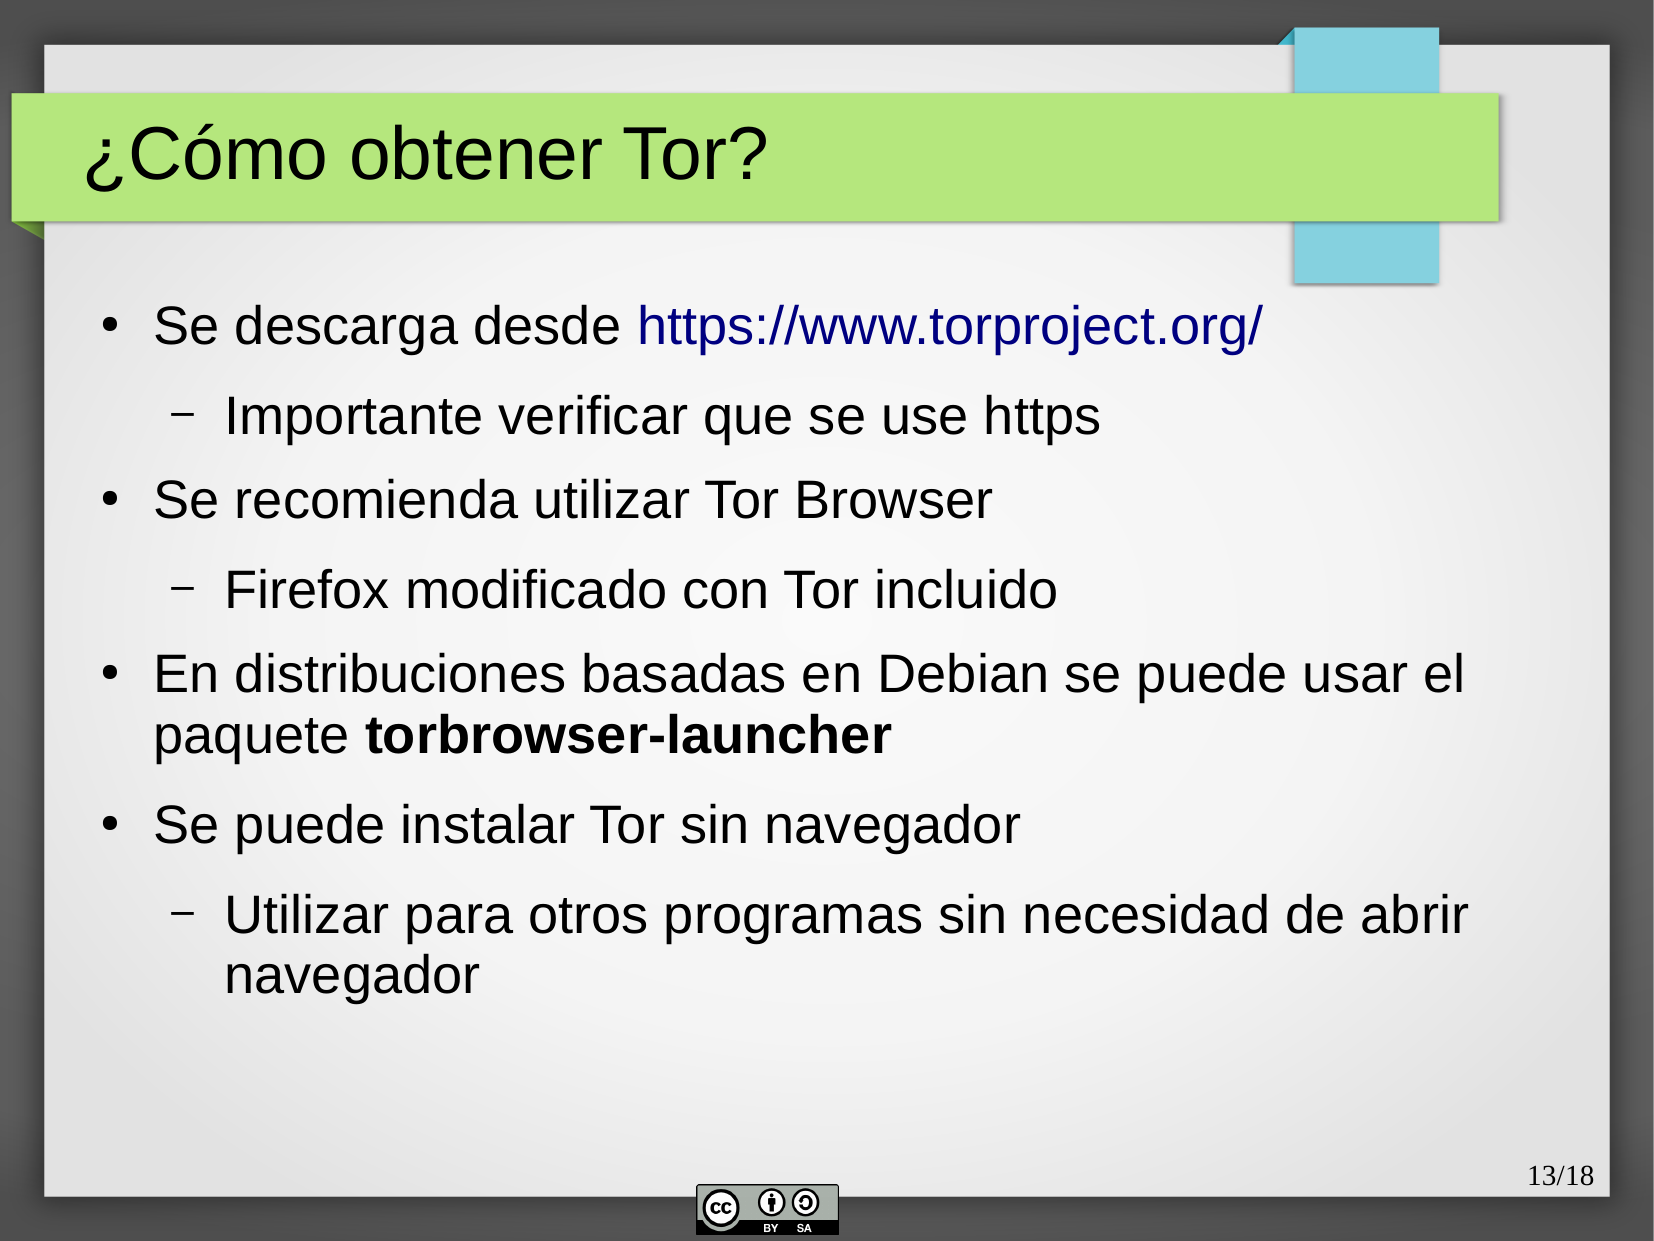

# ¿Cómo obtener Tor?
Se descarga desde https://www.torproject.org/
Importante verificar que se use https
Se recomienda utilizar Tor Browser
Firefox modificado con Tor incluido
En distribuciones basadas en Debian se puede usar el paquete torbrowser-launcher
Se puede instalar Tor sin navegador
Utilizar para otros programas sin necesidad de abrir navegador
13